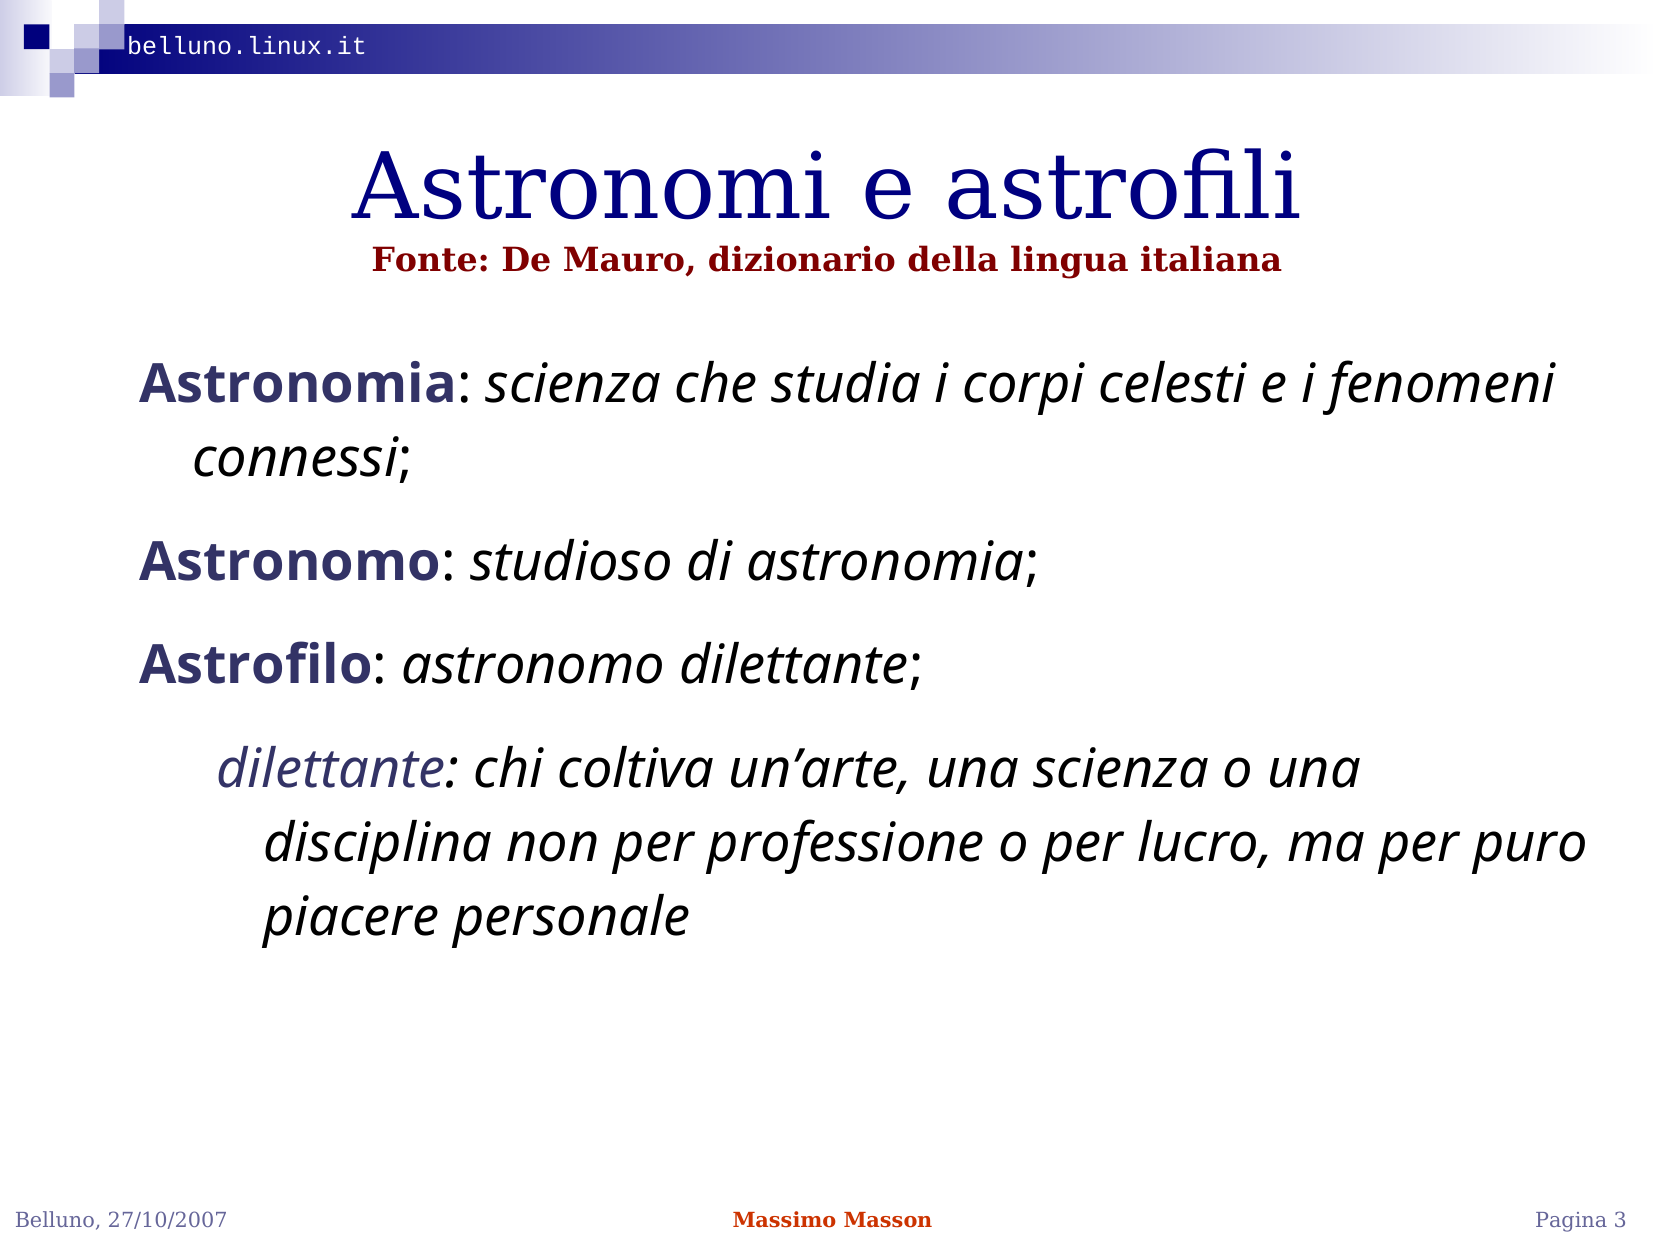

# Astronomi e astrofili Fonte: De Mauro, dizionario della lingua italiana
Astronomia: scienza che studia i corpi celesti e i fenomeni connessi;
Astronomo: studioso di astronomia;
Astrofilo: astronomo dilettante;
dilettante: chi coltiva un’arte, una scienza o una disciplina non per professione o per lucro, ma per puro piacere personale